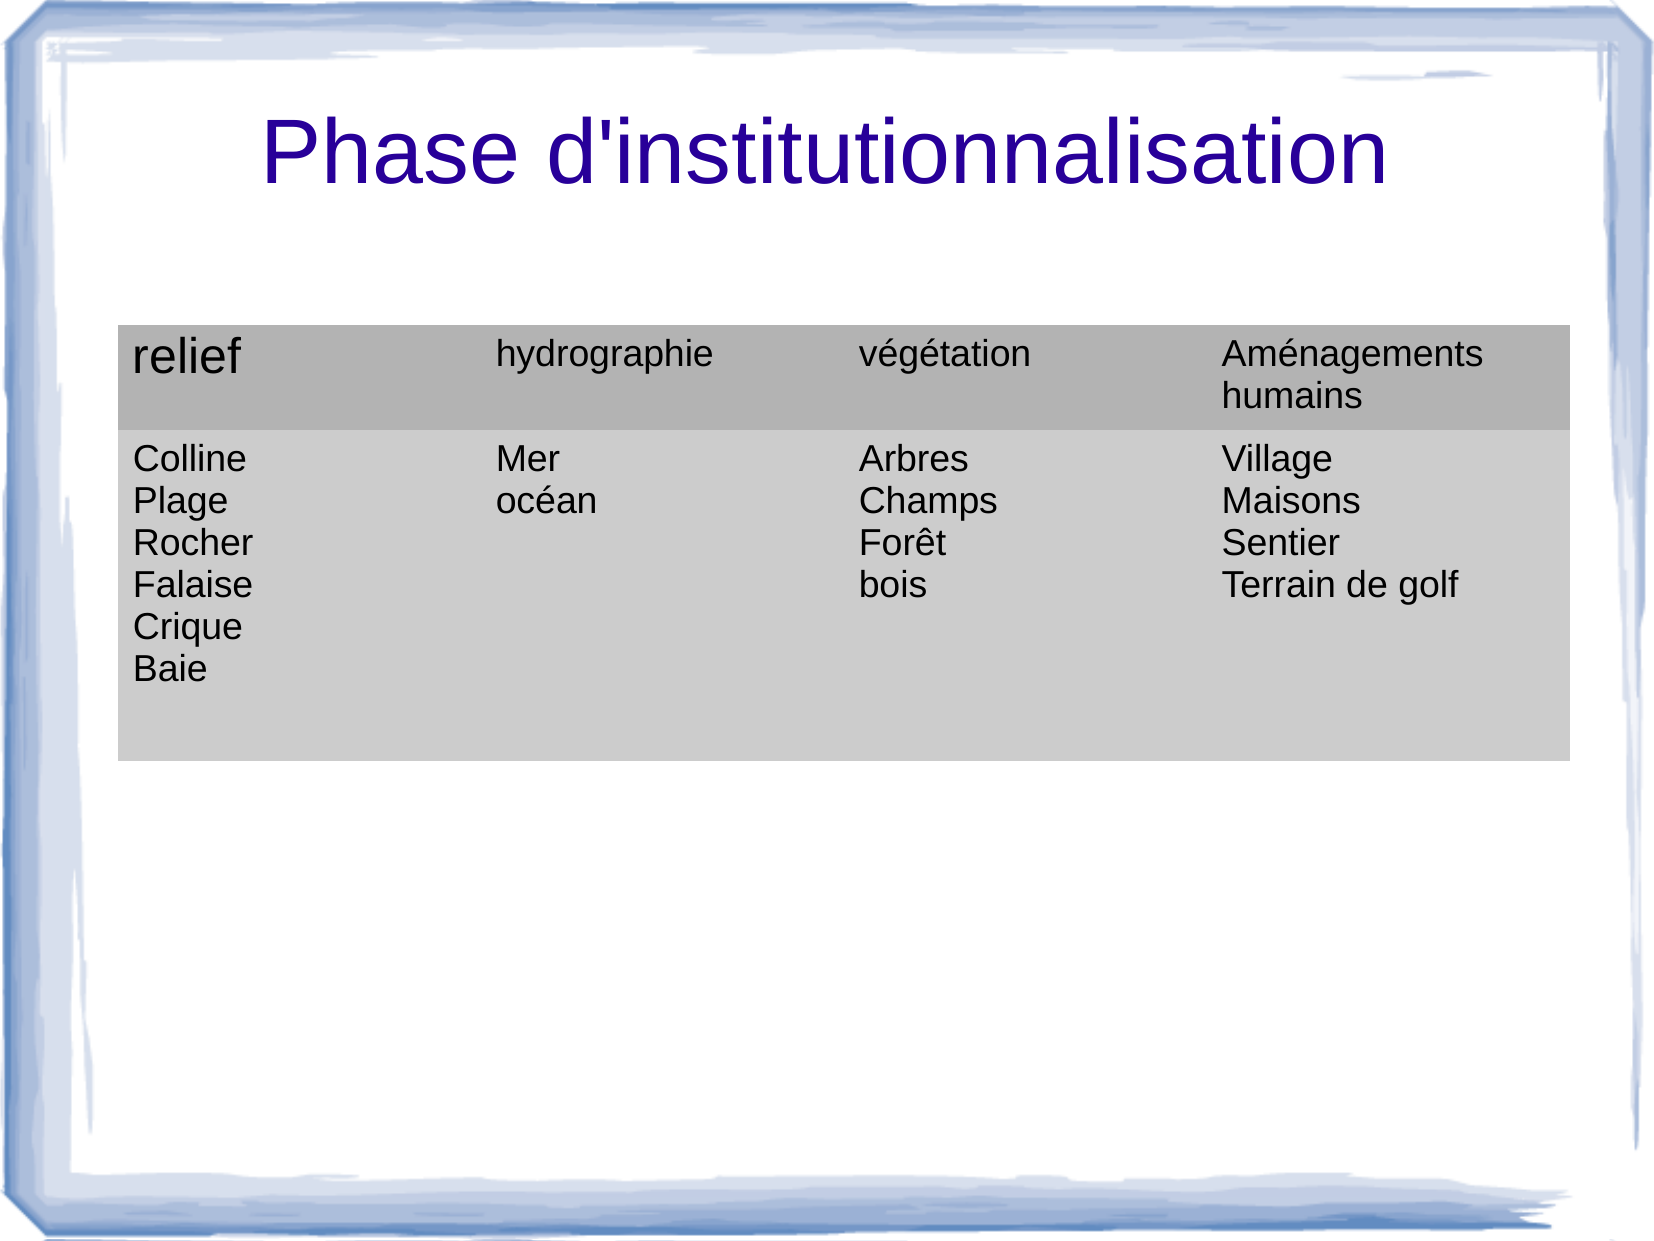

# Phase d'institutionnalisation
| relief | hydrographie | végétation | Aménagements humains |
| --- | --- | --- | --- |
| Colline Plage Rocher Falaise Crique Baie | Mer océan | Arbres Champs Forêt bois | Village Maisons Sentier Terrain de golf |